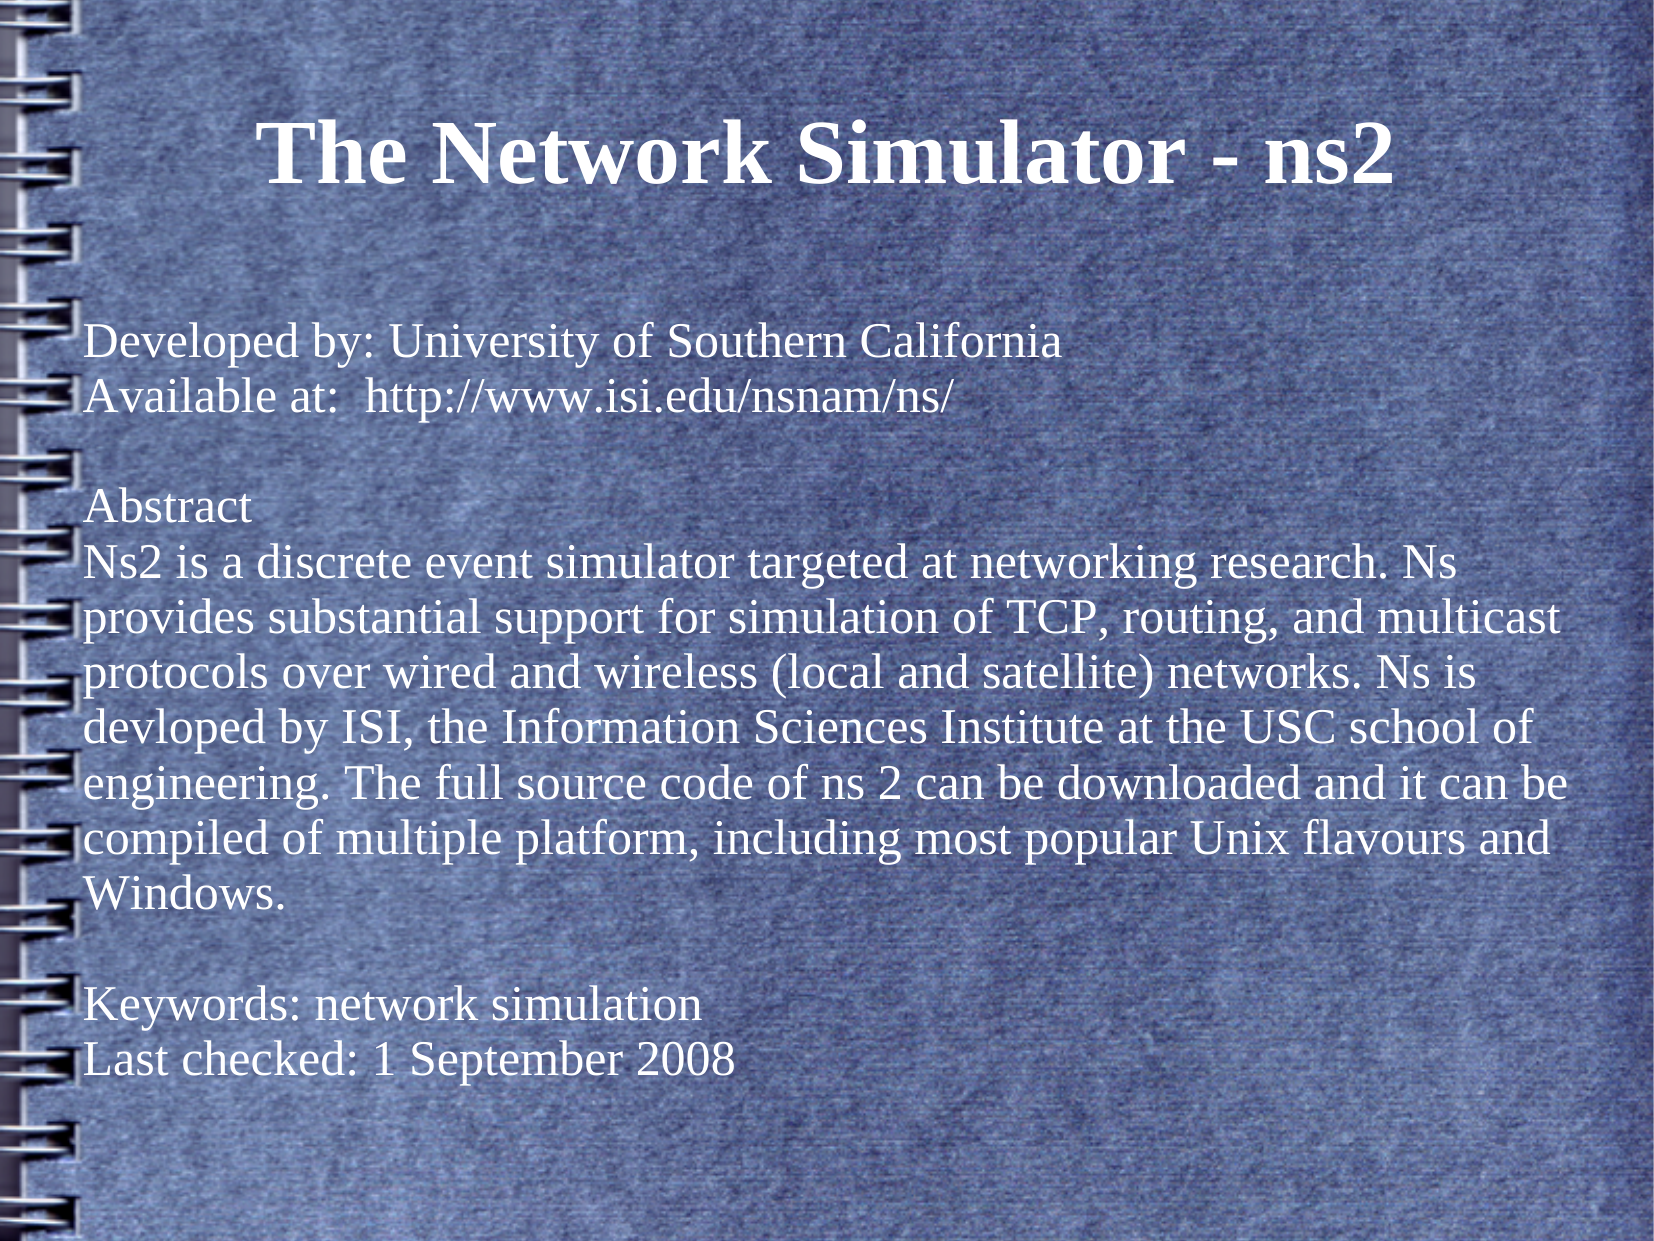

# The Network Simulator - ns2
Developed by: University of Southern California
Available at: http://www.isi.edu/nsnam/ns/
Abstract
Ns2 is a discrete event simulator targeted at networking research. Ns provides substantial support for simulation of TCP, routing, and multicast protocols over wired and wireless (local and satellite) networks. Ns is devloped by ISI, the Information Sciences Institute at the USC school of engineering. The full source code of ns 2 can be downloaded and it can be compiled of multiple platform, including most popular Unix flavours and Windows.
Keywords: network simulation
Last checked: 1 September 2008